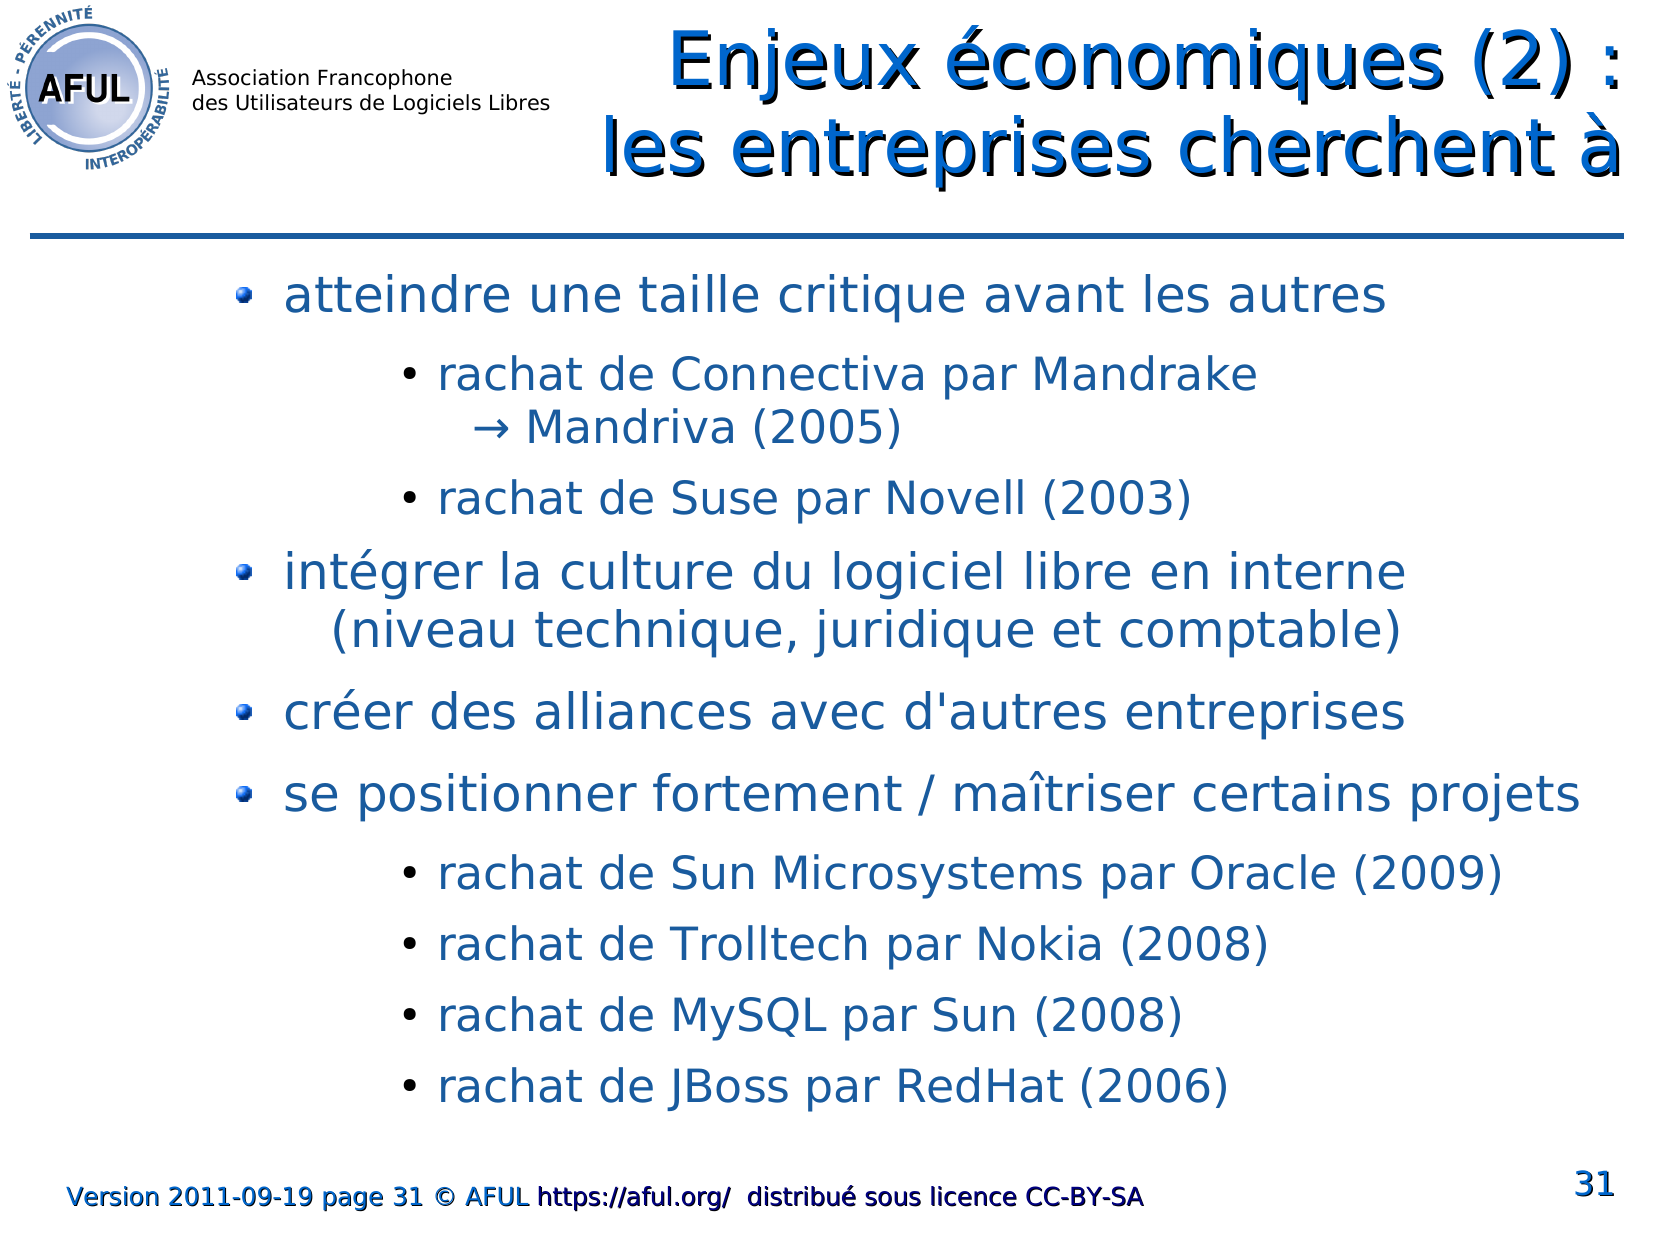

# Enjeux économiques (2) : les entreprises cherchent à
atteindre une taille critique avant les autres
rachat de Connectiva par Mandrake
→ Mandriva (2005)
rachat de Suse par Novell (2003)
intégrer la culture du logiciel libre en interne
(niveau technique, juridique et comptable)
créer des alliances avec d'autres entreprises
se positionner fortement / maîtriser certains projets
rachat de Sun Microsystems par Oracle (2009)
rachat de Trolltech par Nokia (2008)
rachat de MySQL par Sun (2008)
rachat de JBoss par RedHat (2006)